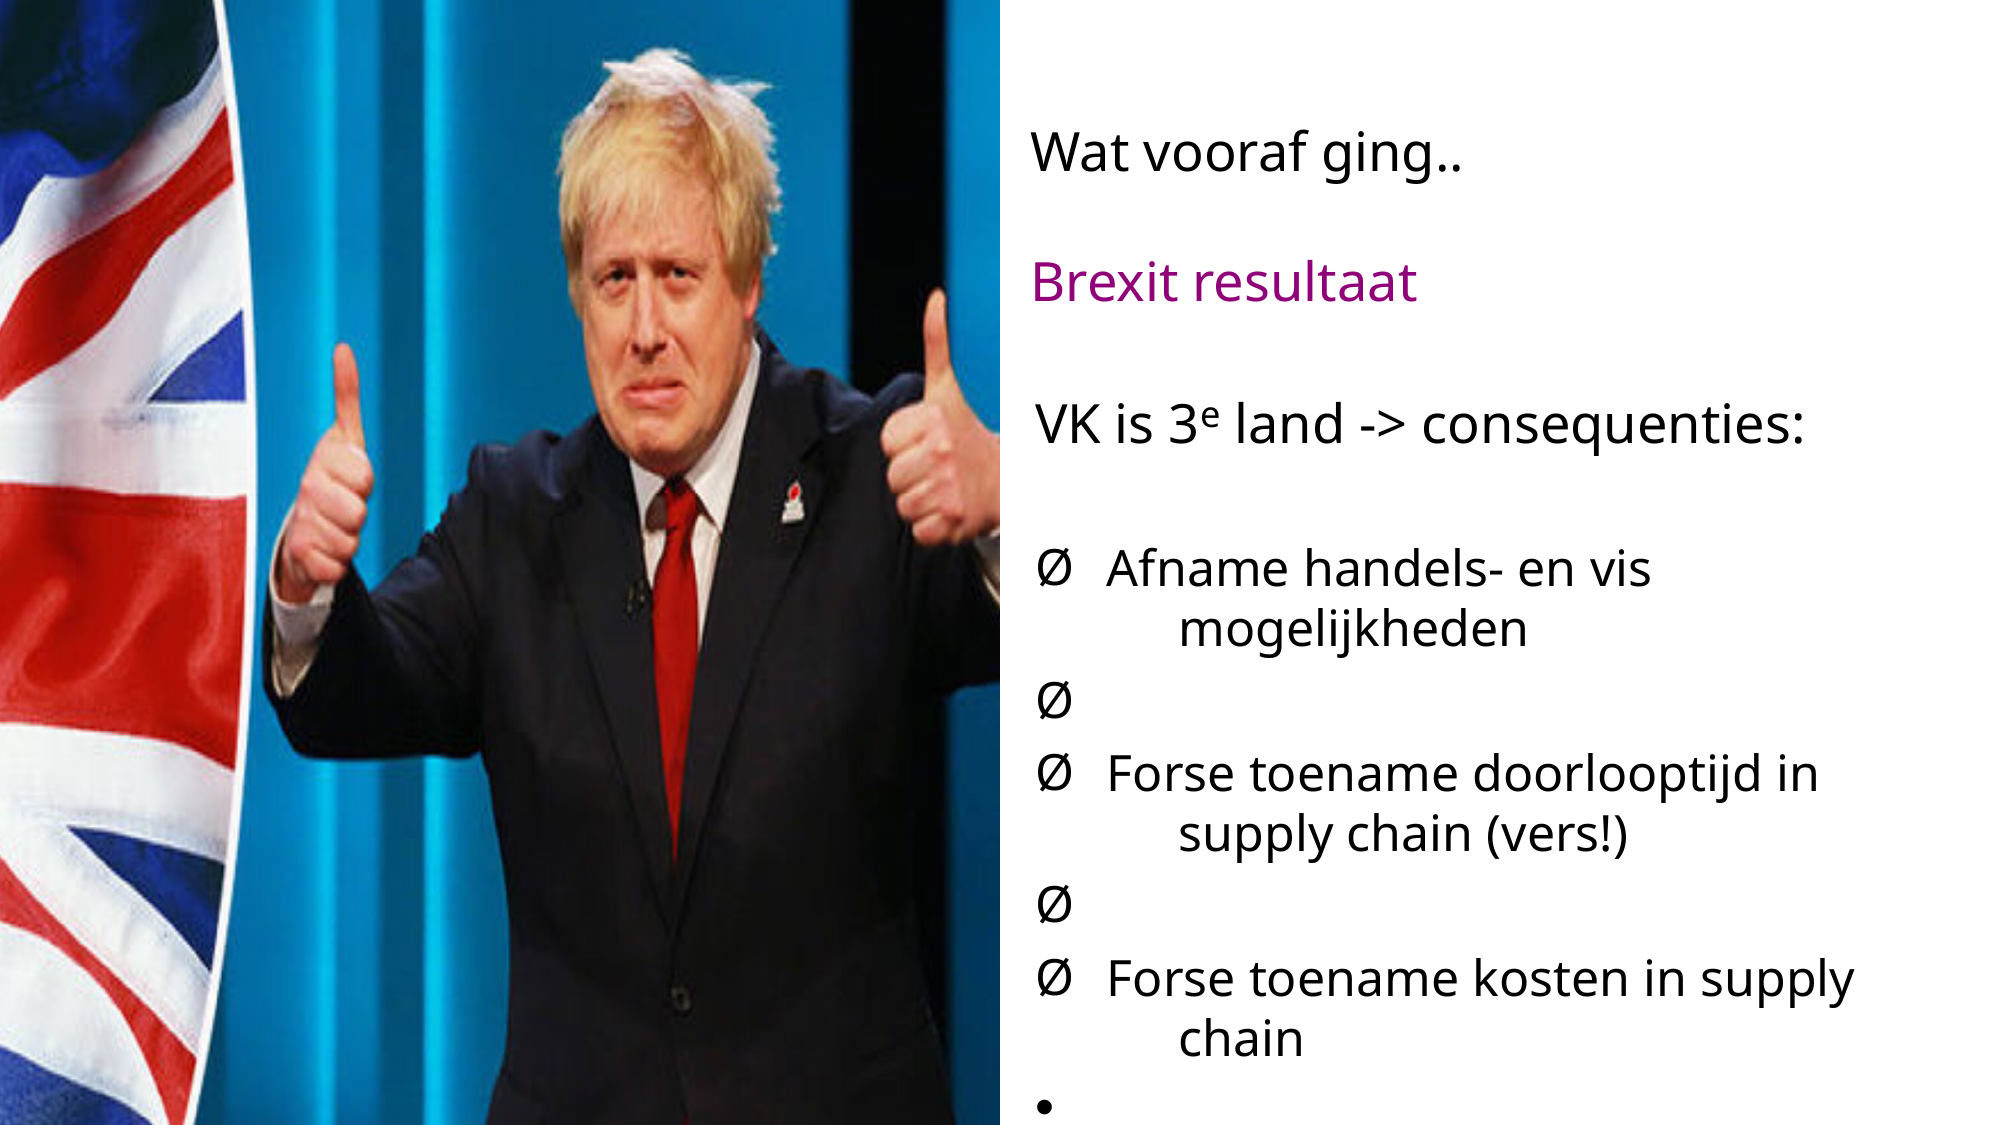

Wat vooraf ging..
Brexit resultaat
VK is 3e land -> consequenties:
Afname handels- en vis mogelijkheden
Forse toename doorlooptijd in supply chain (vers!)
Forse toename kosten in supply chain